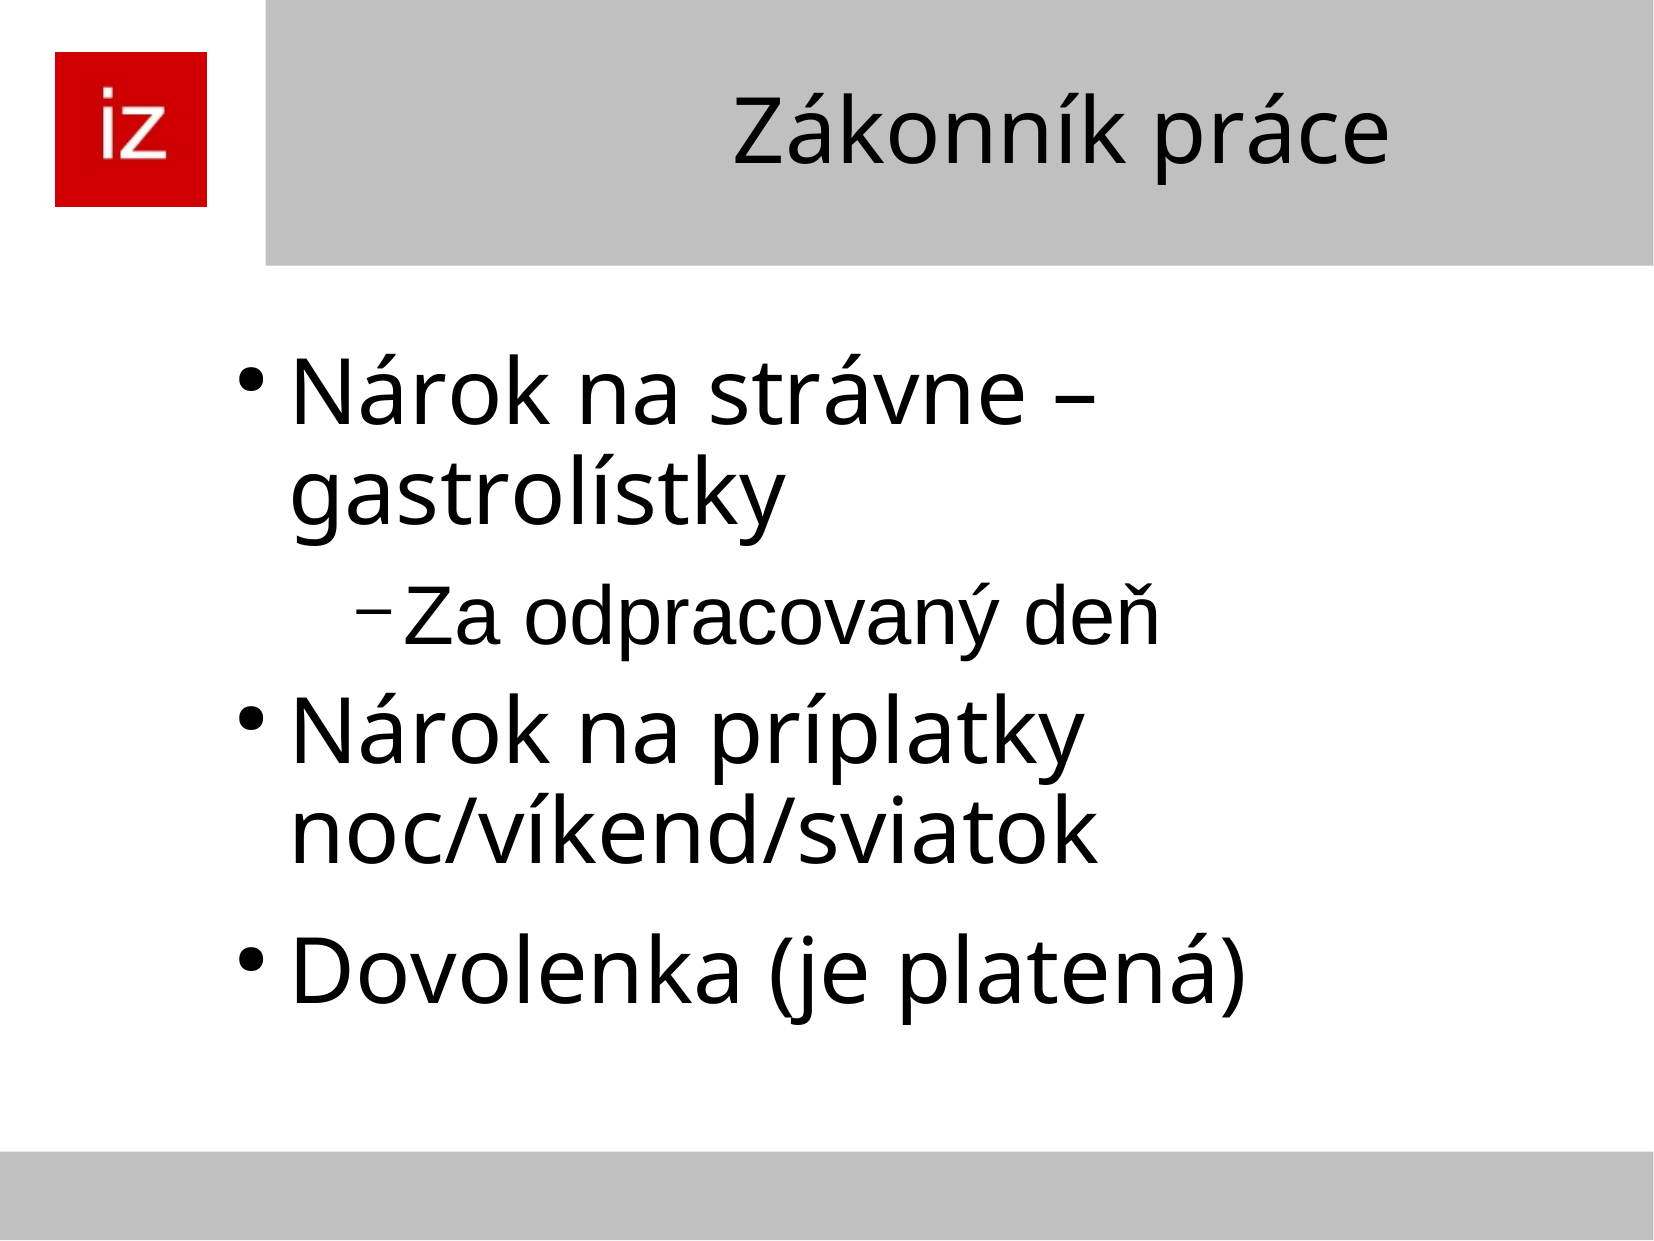

# Zákonník práce
Nárok na strávne – gastrolístky
Za odpracovaný deň
Nárok na príplatky noc/víkend/sviatok
Dovolenka (je platená)